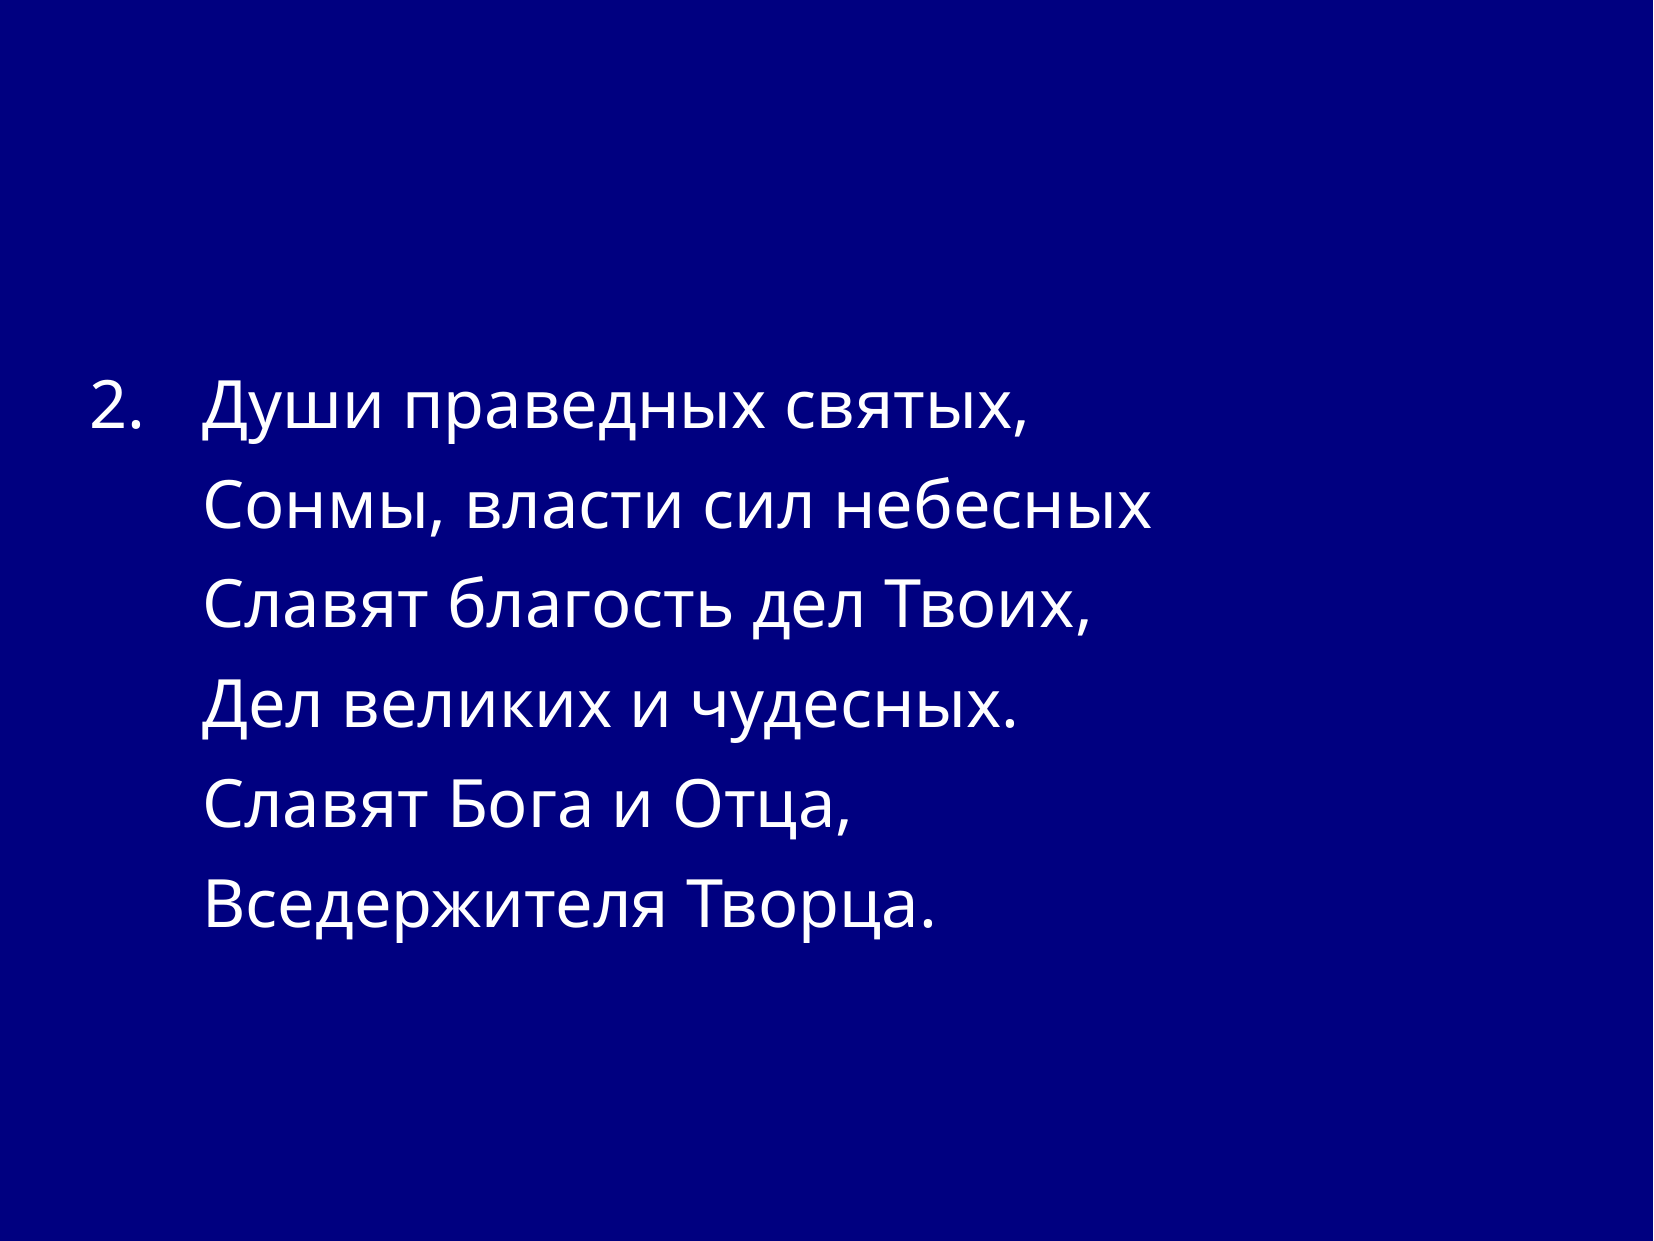

2.	Души праведных святых,
	Сонмы, власти сил небесных
	Славят благость дел Твоих,
	Дел великих и чудесных.
	Славят Бога и Отца,
	Вседержителя Творца.